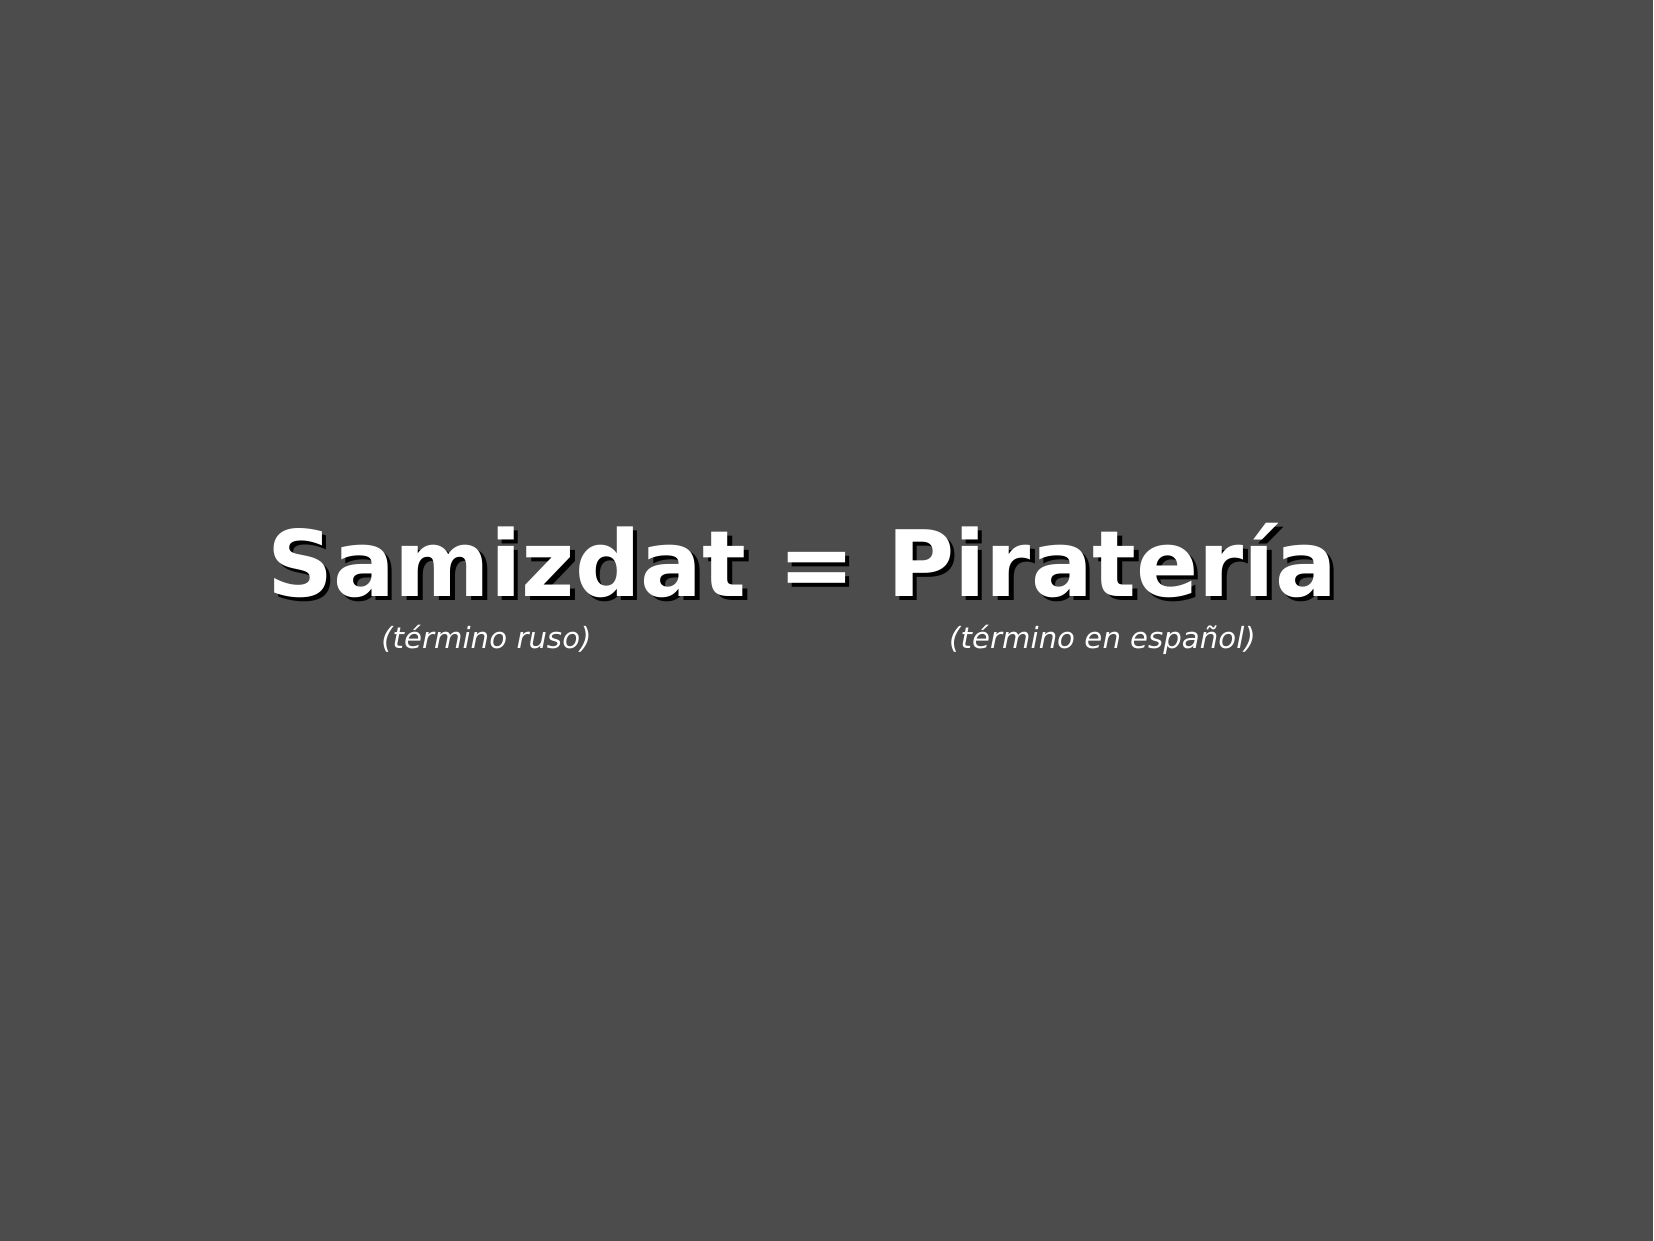

# Samizdat = Piratería (término ruso) (término en español)